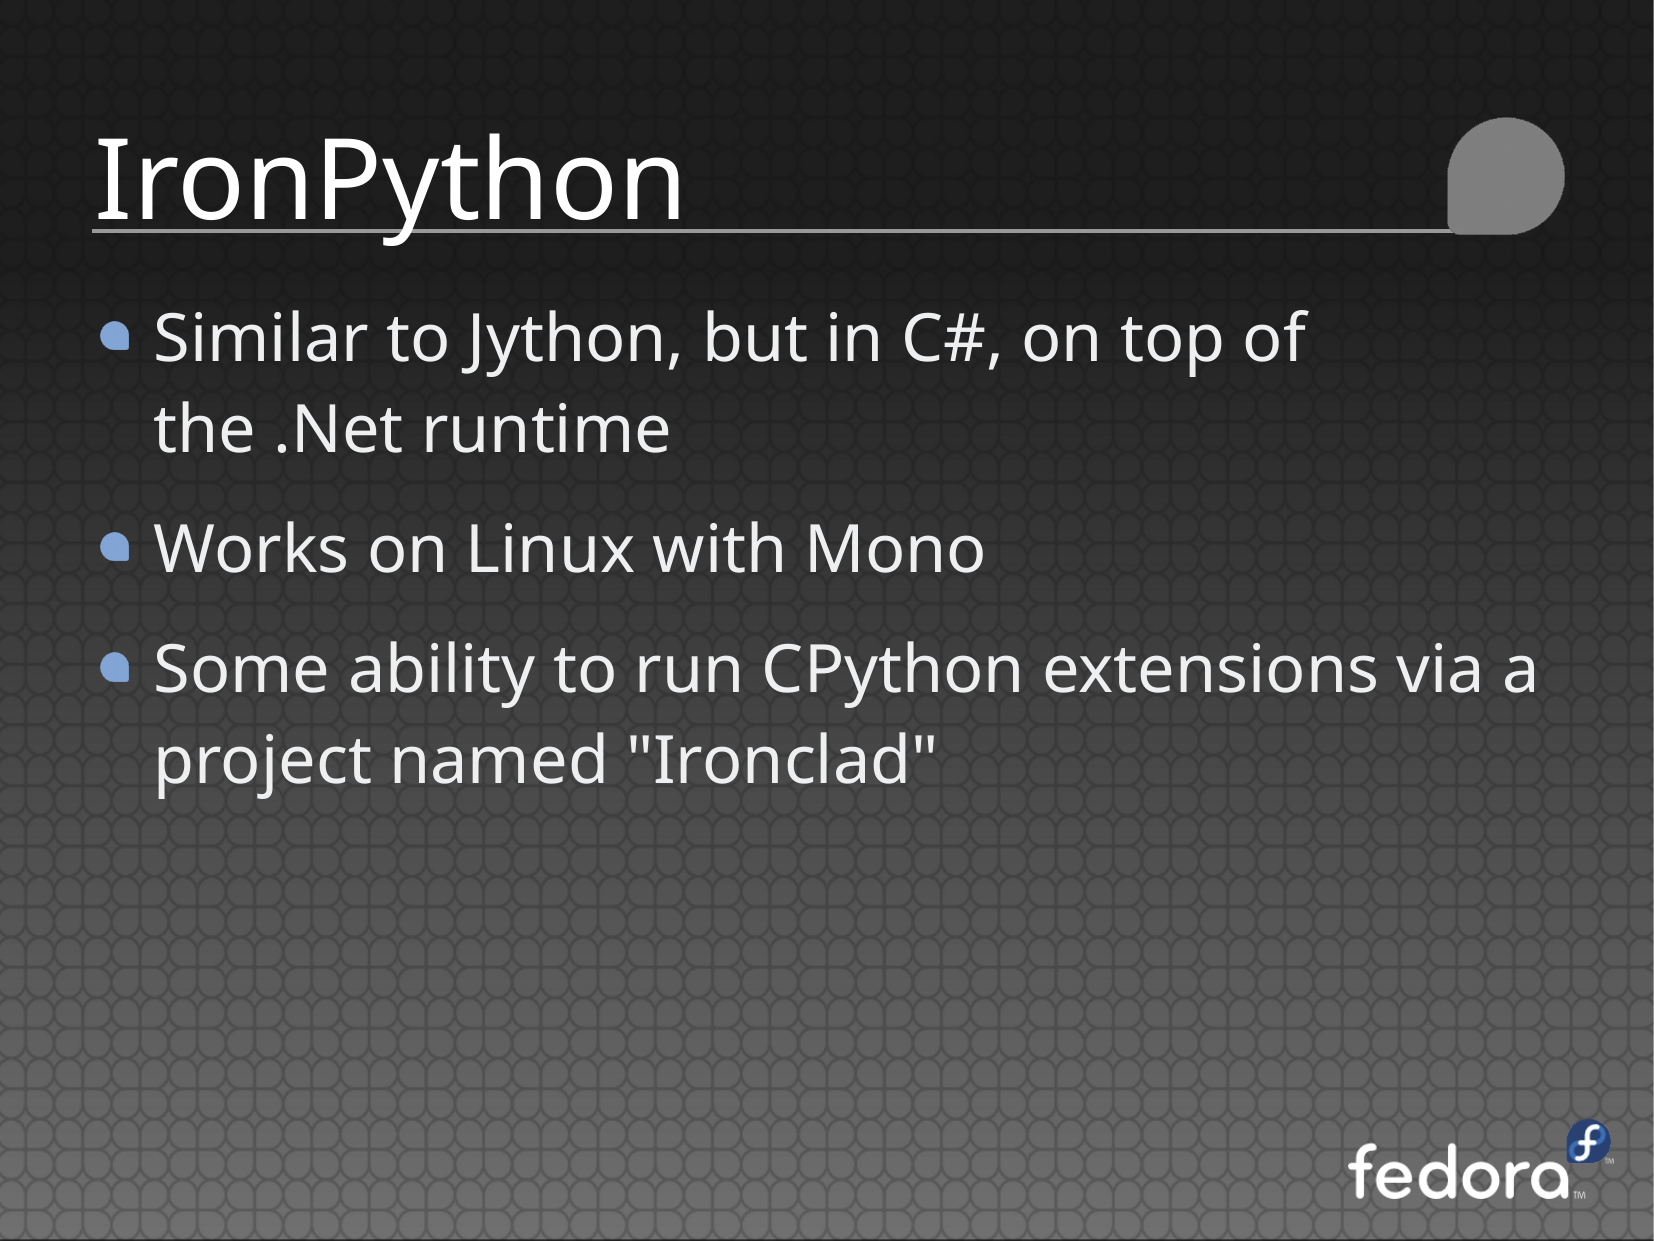

IronPython
# Similar to Jython, but in C#, on top of the .Net runtime
Works on Linux with Mono
Some ability to run CPython extensions via a project named "Ironclad"